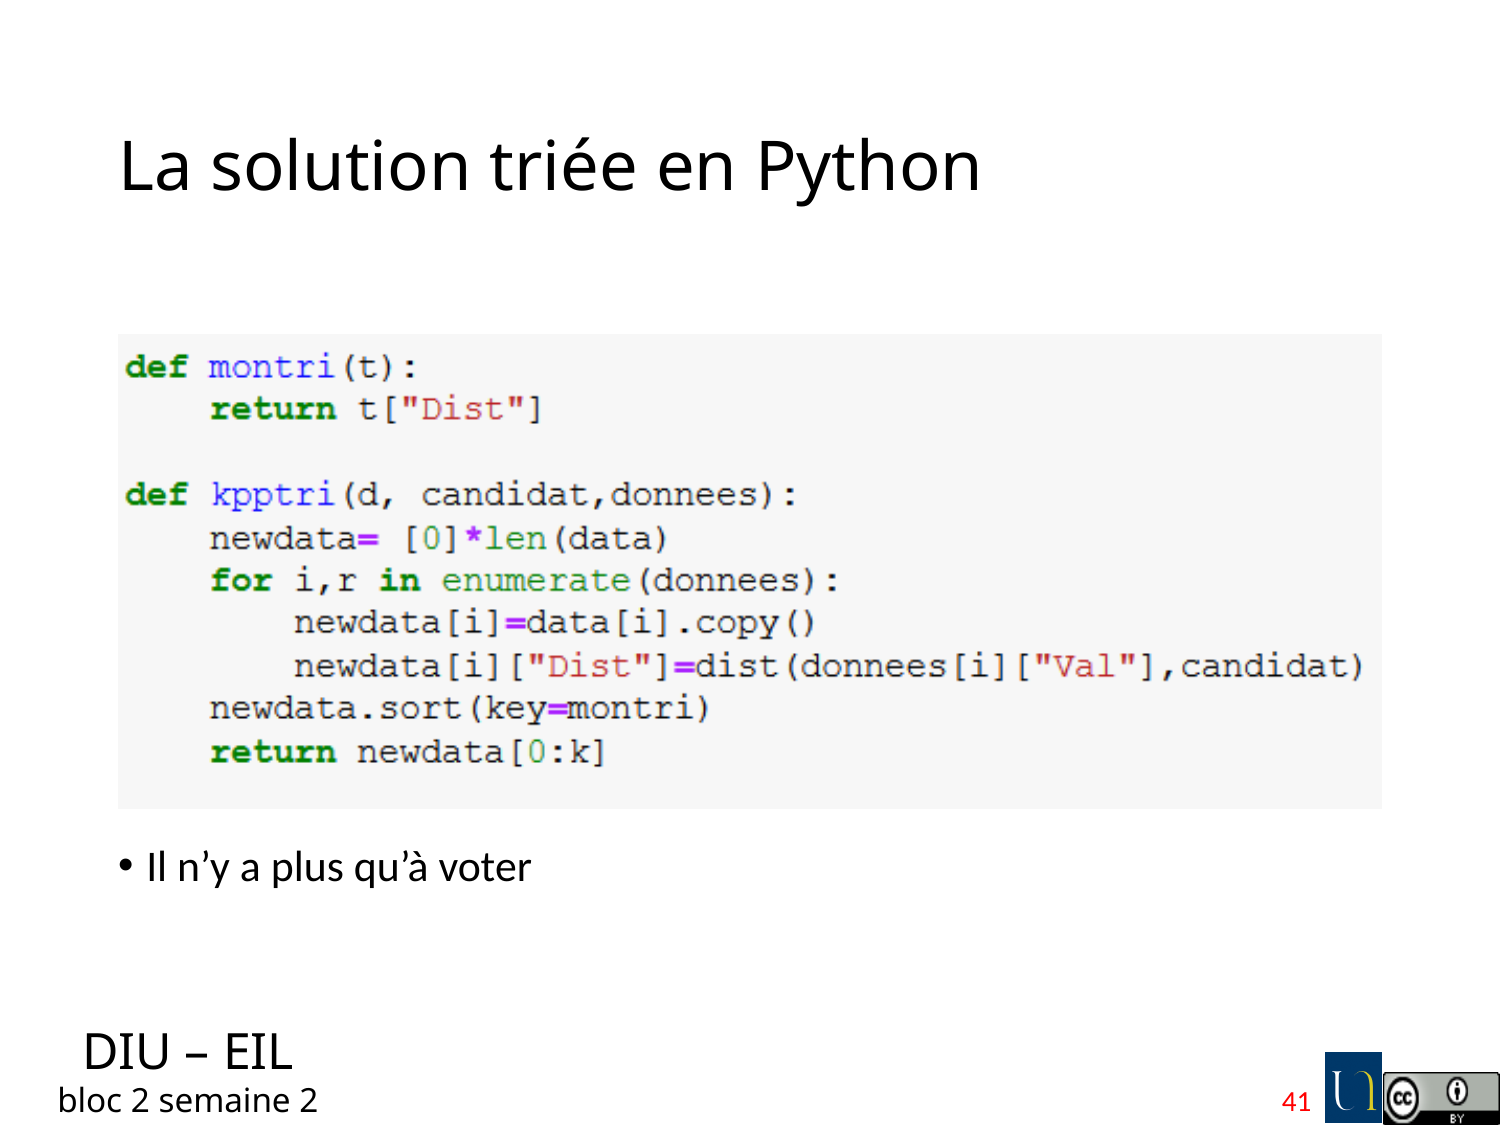

# La solution triée en Python
Il n’y a plus qu’à voter